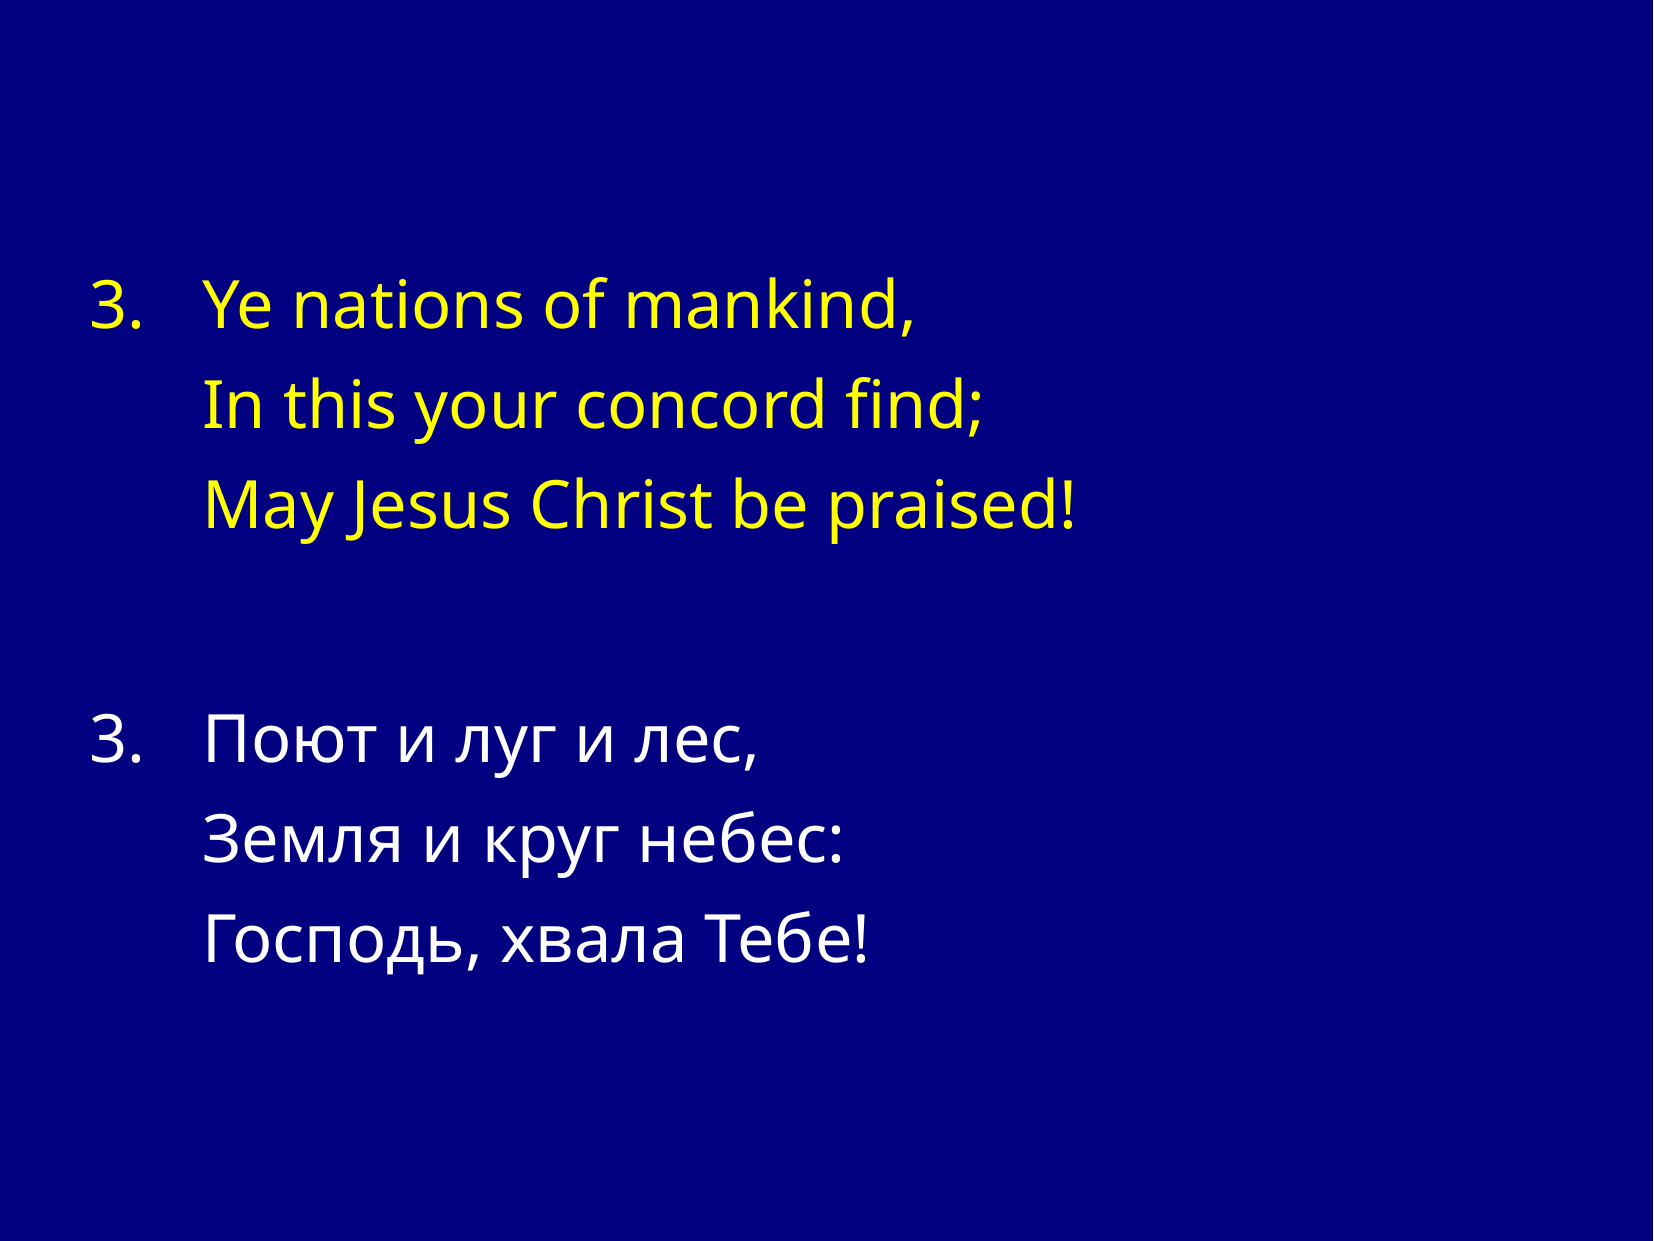

3.	Ye nations of mankind,
	In this your concord find;
	May Jesus Christ be praised!
3.	Поют и луг и лес,
	Земля и круг небес:
	Господь, хвала Тебе!